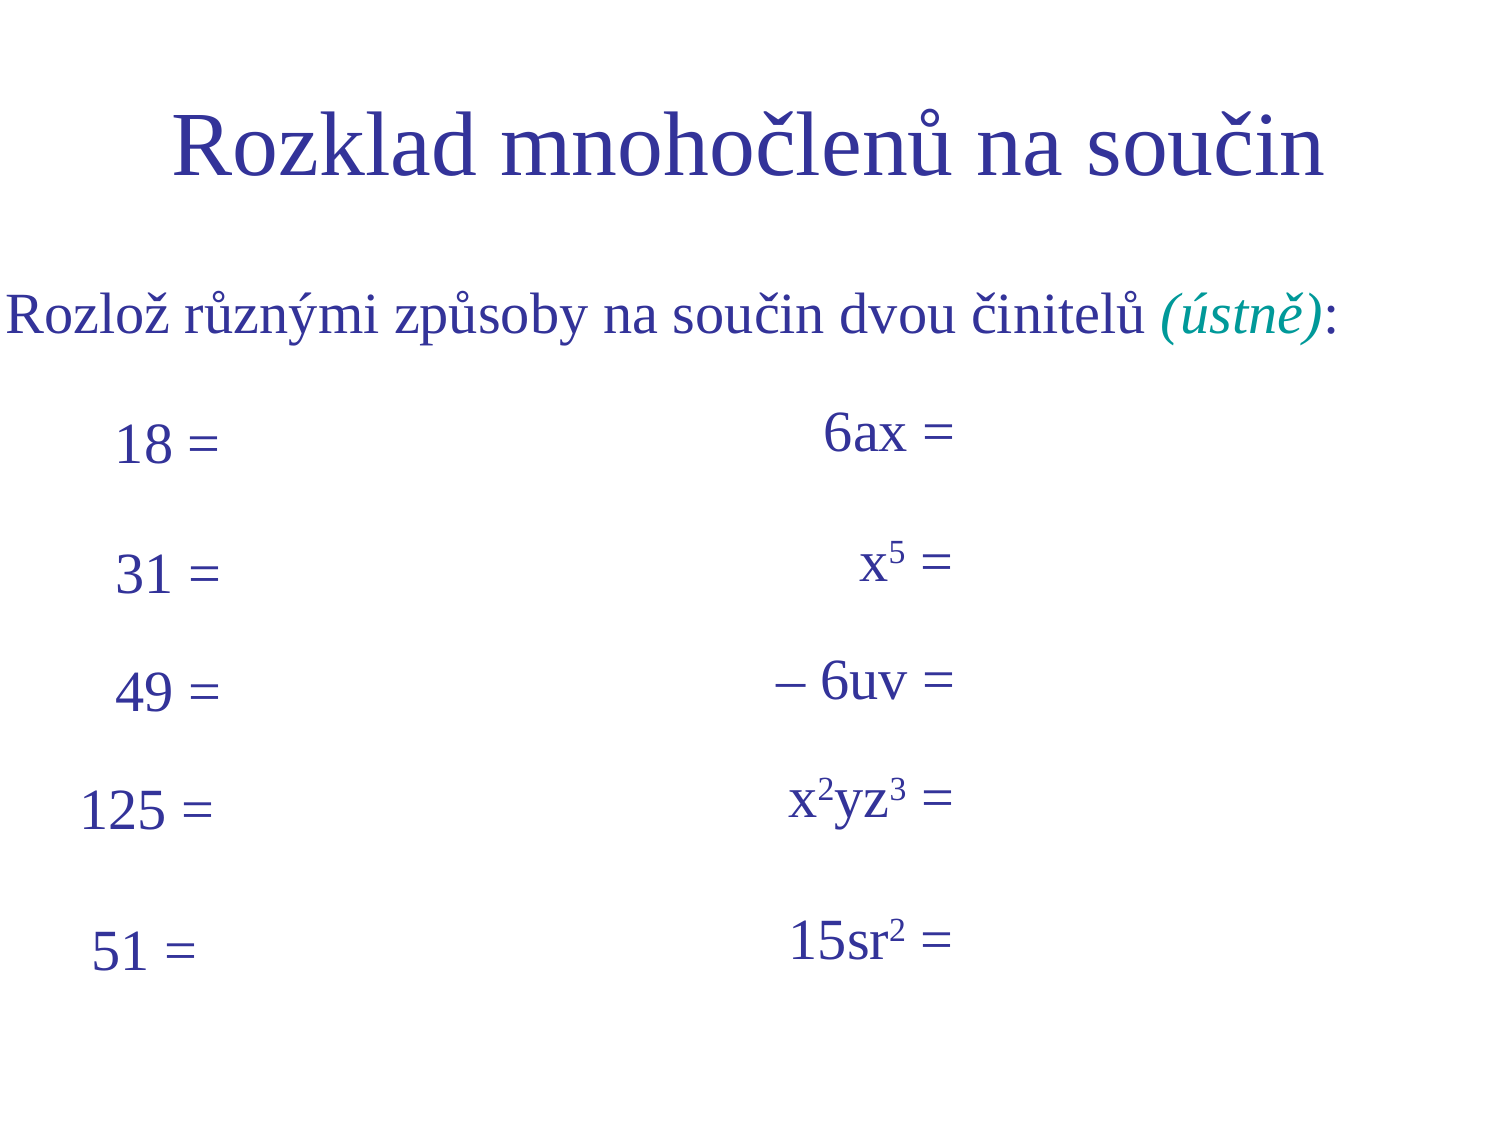

Rozklad mnohočlenů na součin
Rozlož různými způsoby na součin dvou činitelů (ústně):
6ax =
18 =
x5 =
31 =
– 6uv =
49 =
x2yz3 =
125 =
15sr2 =
51 =